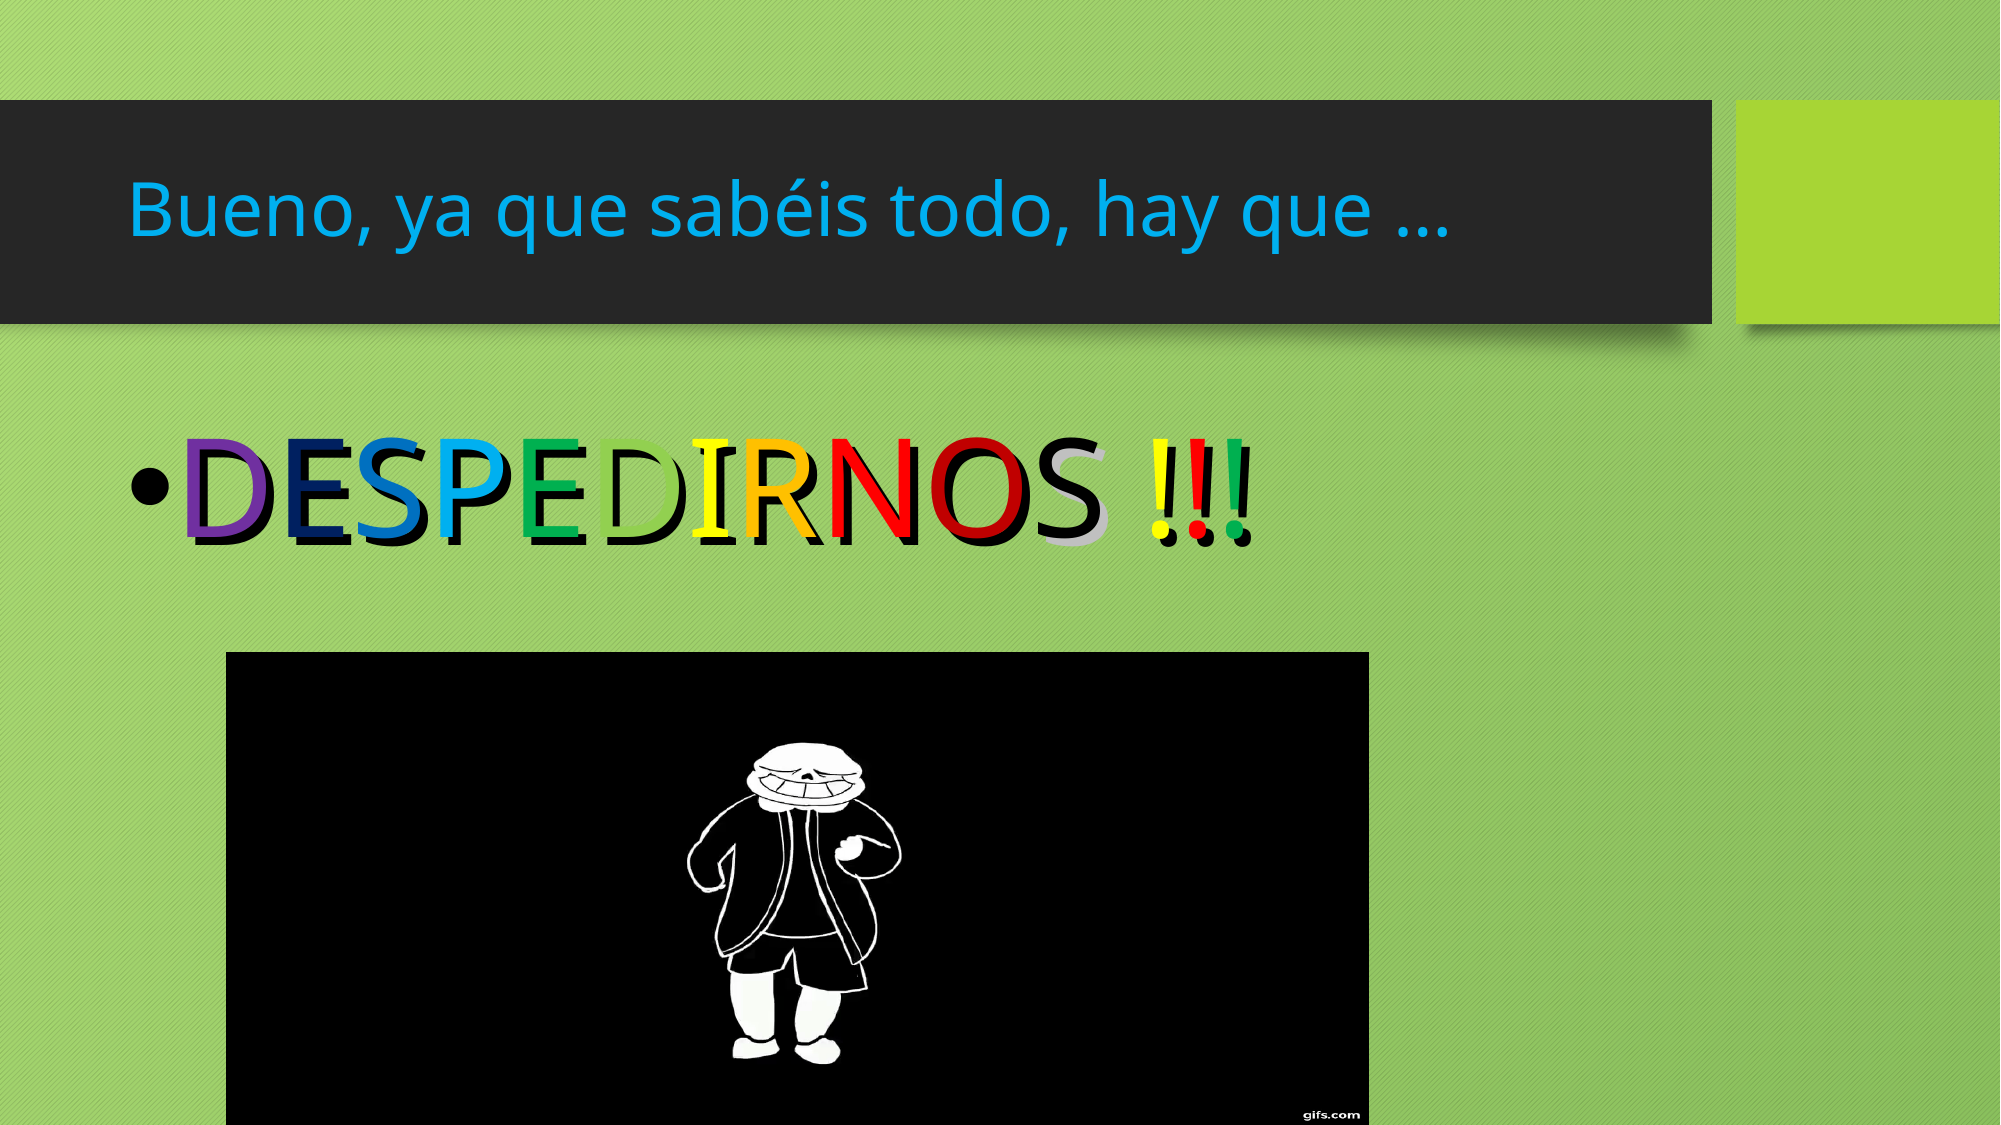

# Bueno, ya que sabéis todo, hay que …
DESPEDIRNOS !!!